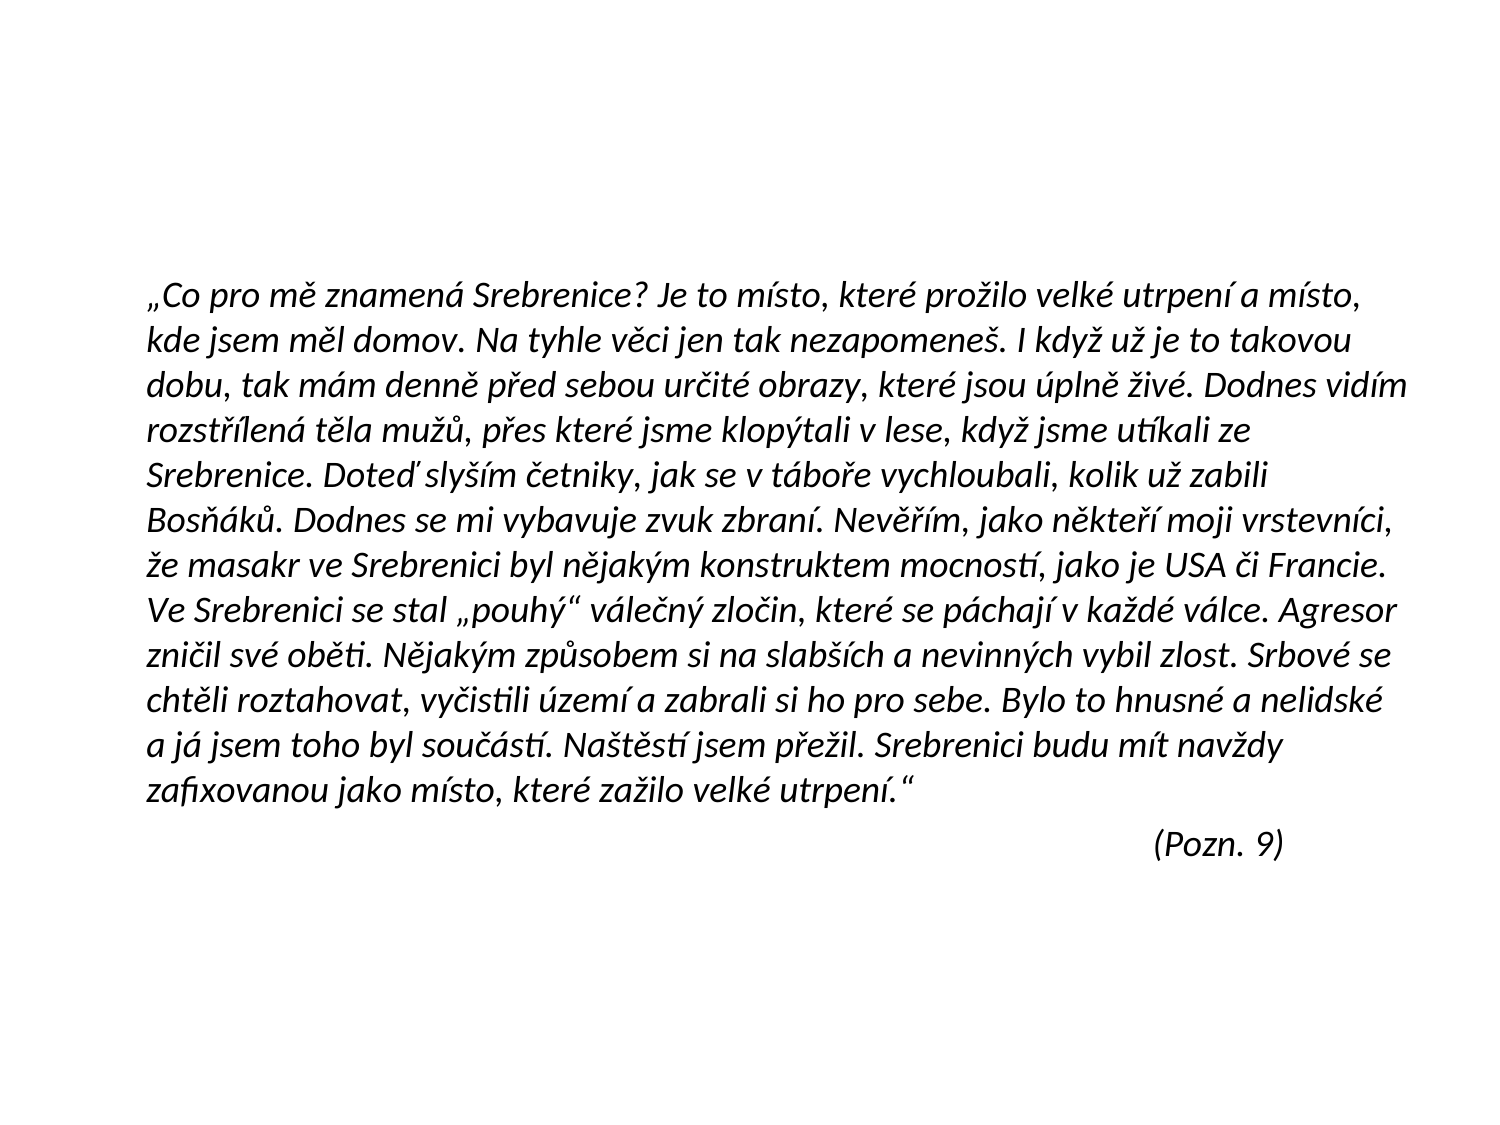

# „Co pro mě znamená Srebrenice? Je to místo, které prožilo velké utrpení a místo, kde jsem měl domov. Na tyhle věci jen tak nezapomeneš. I když už je to takovou dobu, tak mám denně před sebou určité obrazy, které jsou úplně živé. Dodnes vidím rozstřílená těla mužů, přes které jsme klopýtali v lese, když jsme utíkali ze Srebrenice. Doteď slyším četniky, jak se v táboře vychloubali, kolik už zabili Bosňáků. Dodnes se mi vybavuje zvuk zbraní. Nevěřím, jako někteří moji vrstevníci, že masakr ve Srebrenici byl nějakým konstruktem mocností, jako je USA či Francie. Ve Srebrenici se stal „pouhý“ válečný zločin, které se páchají v každé válce. Agresor zničil své oběti. Nějakým způsobem si na slabších a nevinných vybil zlost. Srbové se chtěli roztahovat, vyčistili území a zabrali si ho pro sebe. Bylo to hnusné a nelidské a já jsem toho byl součástí. Naštěstí jsem přežil. Srebrenici budu mít navždy zafixovanou jako místo, které zažilo velké utrpení.“
 (Pozn. 9)